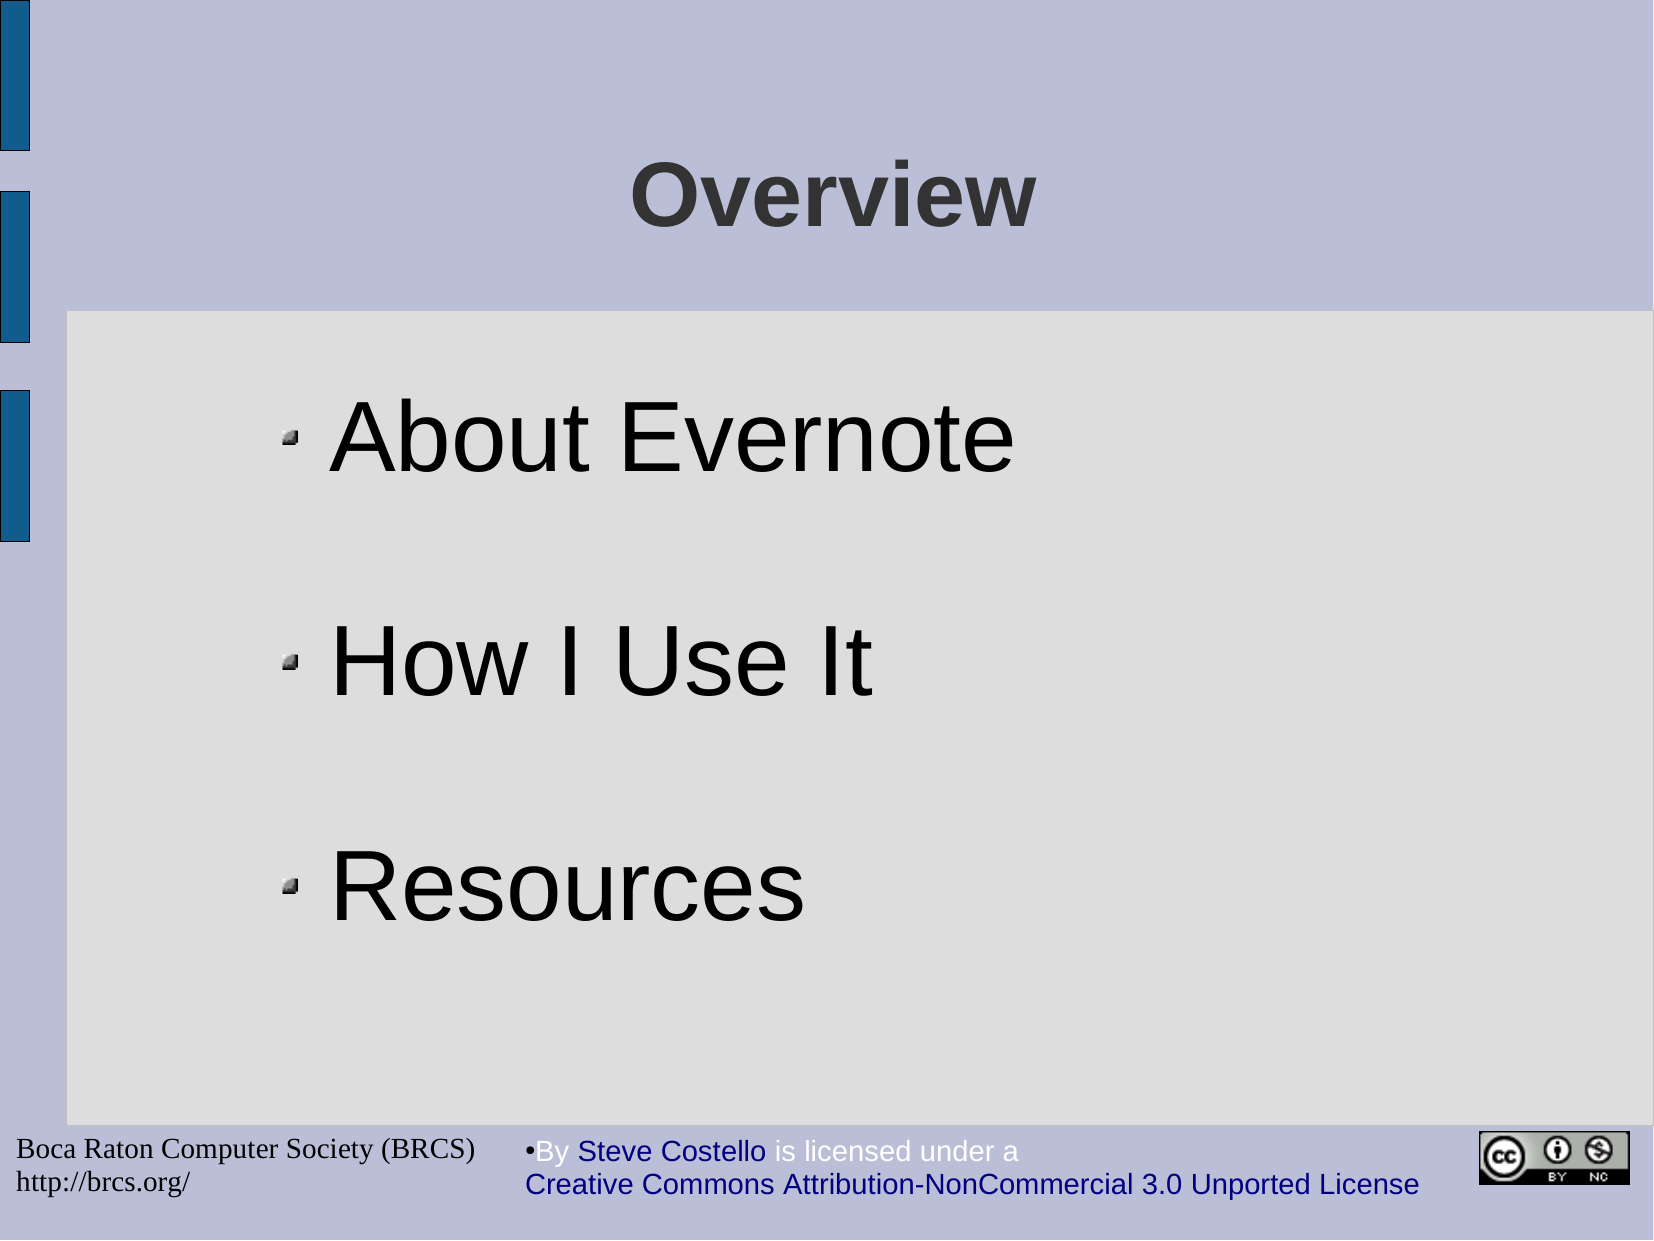

# Overview
About Evernote
How I Use It
Resources